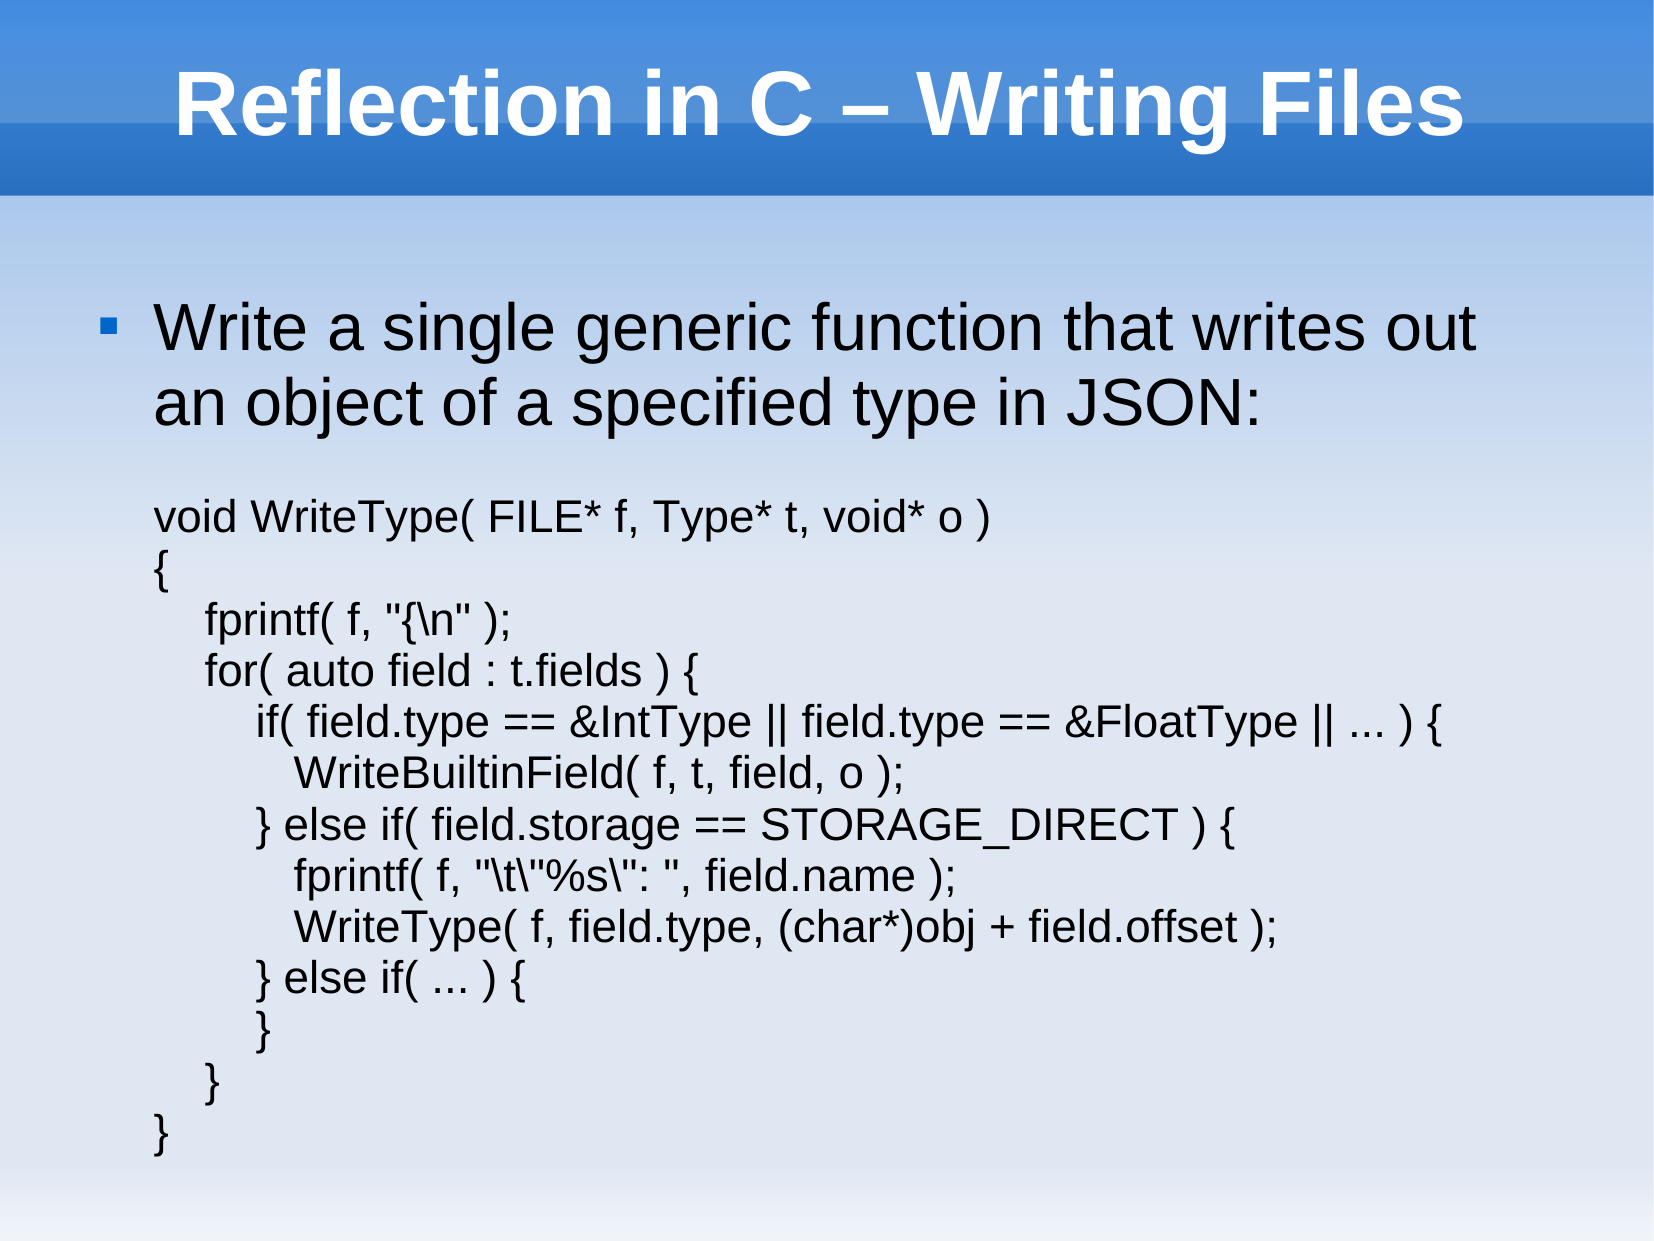

# Reflection in C – Writing Files
Write a single generic function that writes out an object of a specified type in JSON:
void WriteType( FILE* f, Type* t, void* o )
{
 fprintf( f, "{\n" );
 for( auto field : t.fields ) {
 if( field.type == &IntType || field.type == &FloatType || ... ) {
 WriteBuiltinField( f, t, field, o );
 } else if( field.storage == STORAGE_DIRECT ) {
 fprintf( f, "\t\"%s\": ", field.name );
 WriteType( f, field.type, (char*)obj + field.offset );
 } else if( ... ) {
 }
 }
}